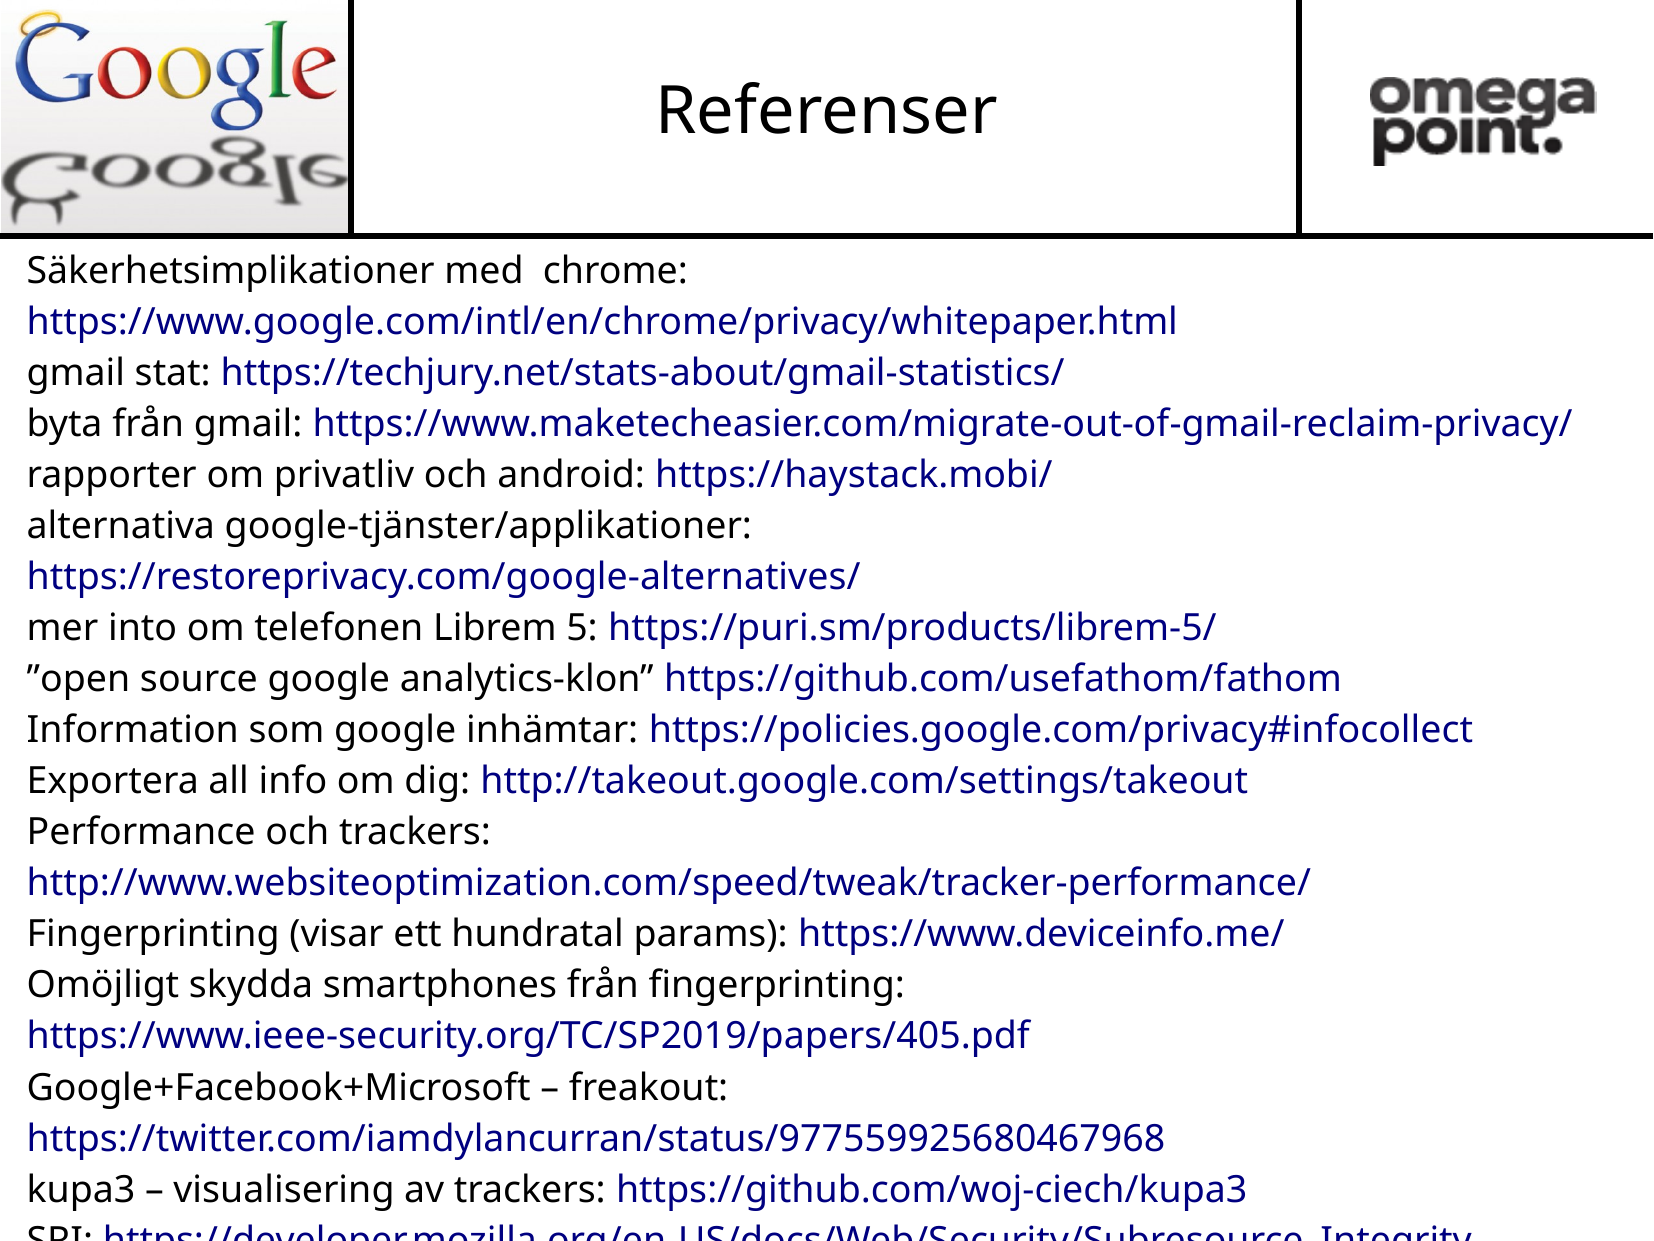

Referenser
Säkerhetsimplikationer med chrome: https://www.google.com/intl/en/chrome/privacy/whitepaper.html
gmail stat: https://techjury.net/stats-about/gmail-statistics/
byta från gmail: https://www.maketecheasier.com/migrate-out-of-gmail-reclaim-privacy/
rapporter om privatliv och android: https://haystack.mobi/
alternativa google-tjänster/applikationer: https://restoreprivacy.com/google-alternatives/
mer into om telefonen Librem 5: https://puri.sm/products/librem-5/
”open source google analytics-klon” https://github.com/usefathom/fathom
Information som google inhämtar: https://policies.google.com/privacy#infocollect
Exportera all info om dig: http://takeout.google.com/settings/takeout
Performance och trackers: http://www.websiteoptimization.com/speed/tweak/tracker-performance/
Fingerprinting (visar ett hundratal params): https://www.deviceinfo.me/
Omöjligt skydda smartphones från fingerprinting: https://www.ieee-security.org/TC/SP2019/papers/405.pdf
Google+Facebook+Microsoft – freakout: https://twitter.com/iamdylancurran/status/977559925680467968
kupa3 – visualisering av trackers: https://github.com/woj-ciech/kupa3
SRI: https://developer.mozilla.org/en-US/docs/Web/Security/Subresource_Integrity
The fantasy of opting out: https://thereader.mitpress.mit.edu/the-fantasy-of-opting-out/
Tracker statistics for an url: https://webtest.app/
Audio-fingerprinting: https://iq.opengenus.org/audio-fingerprinting/